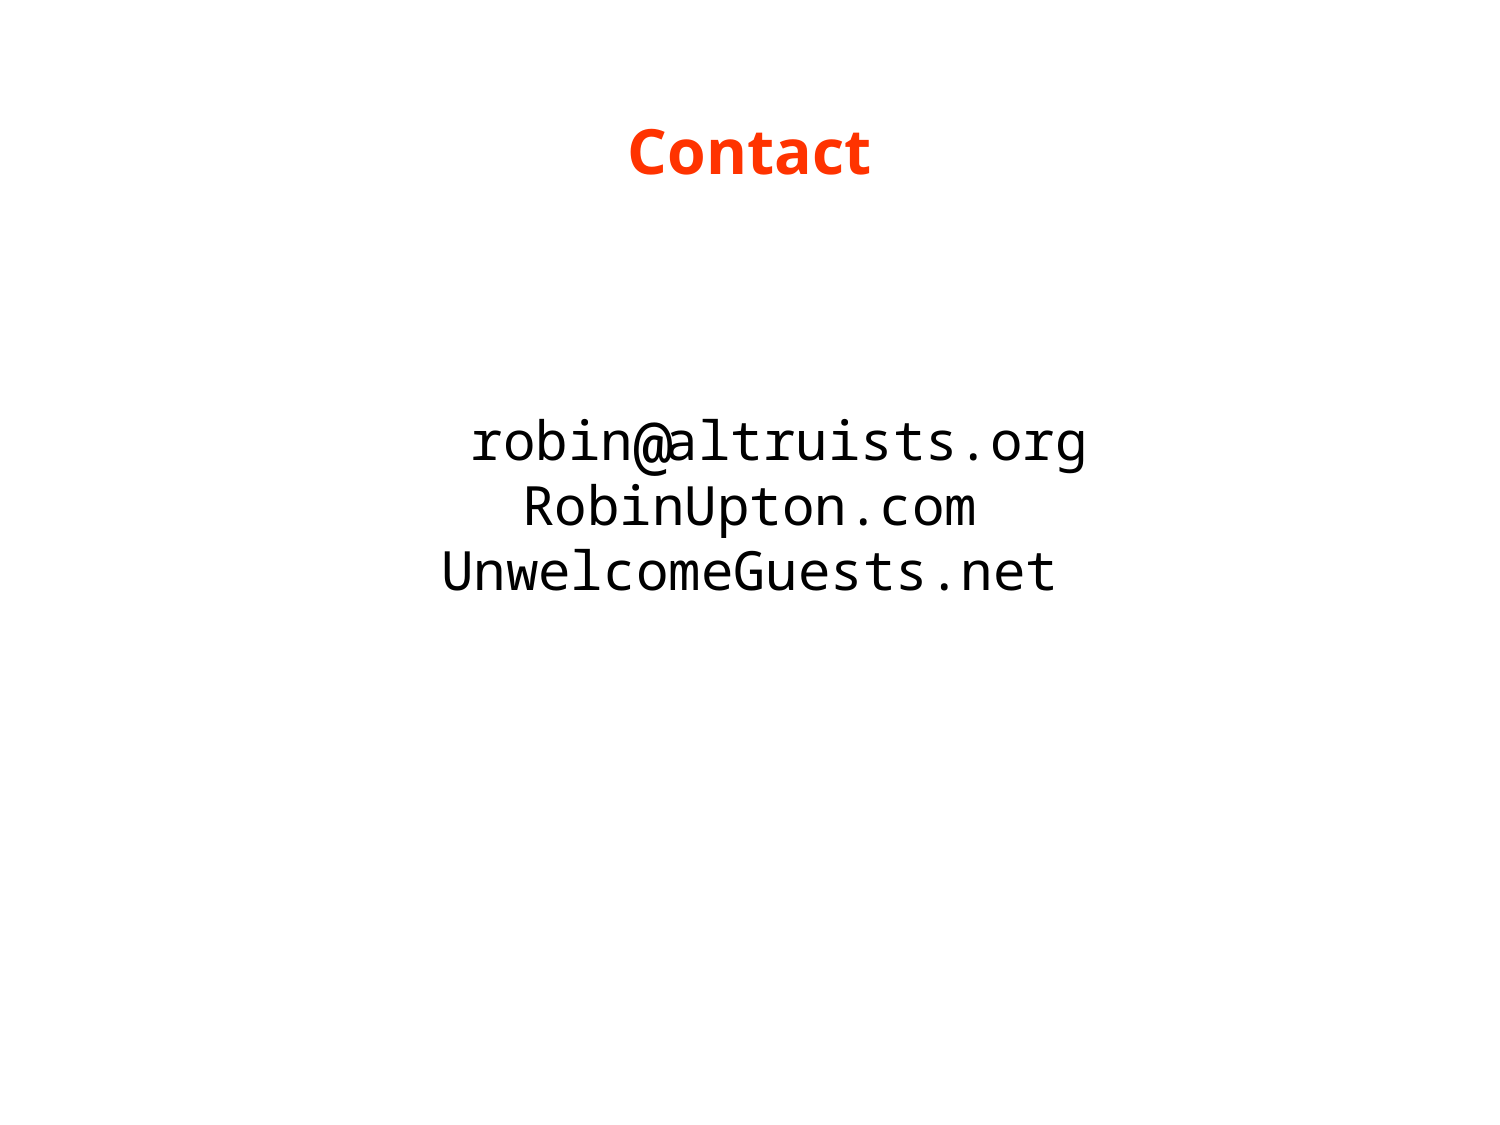

# Contact
 robin altruists.org
RobinUpton.com
UnwelcomeGuests.net
@
85